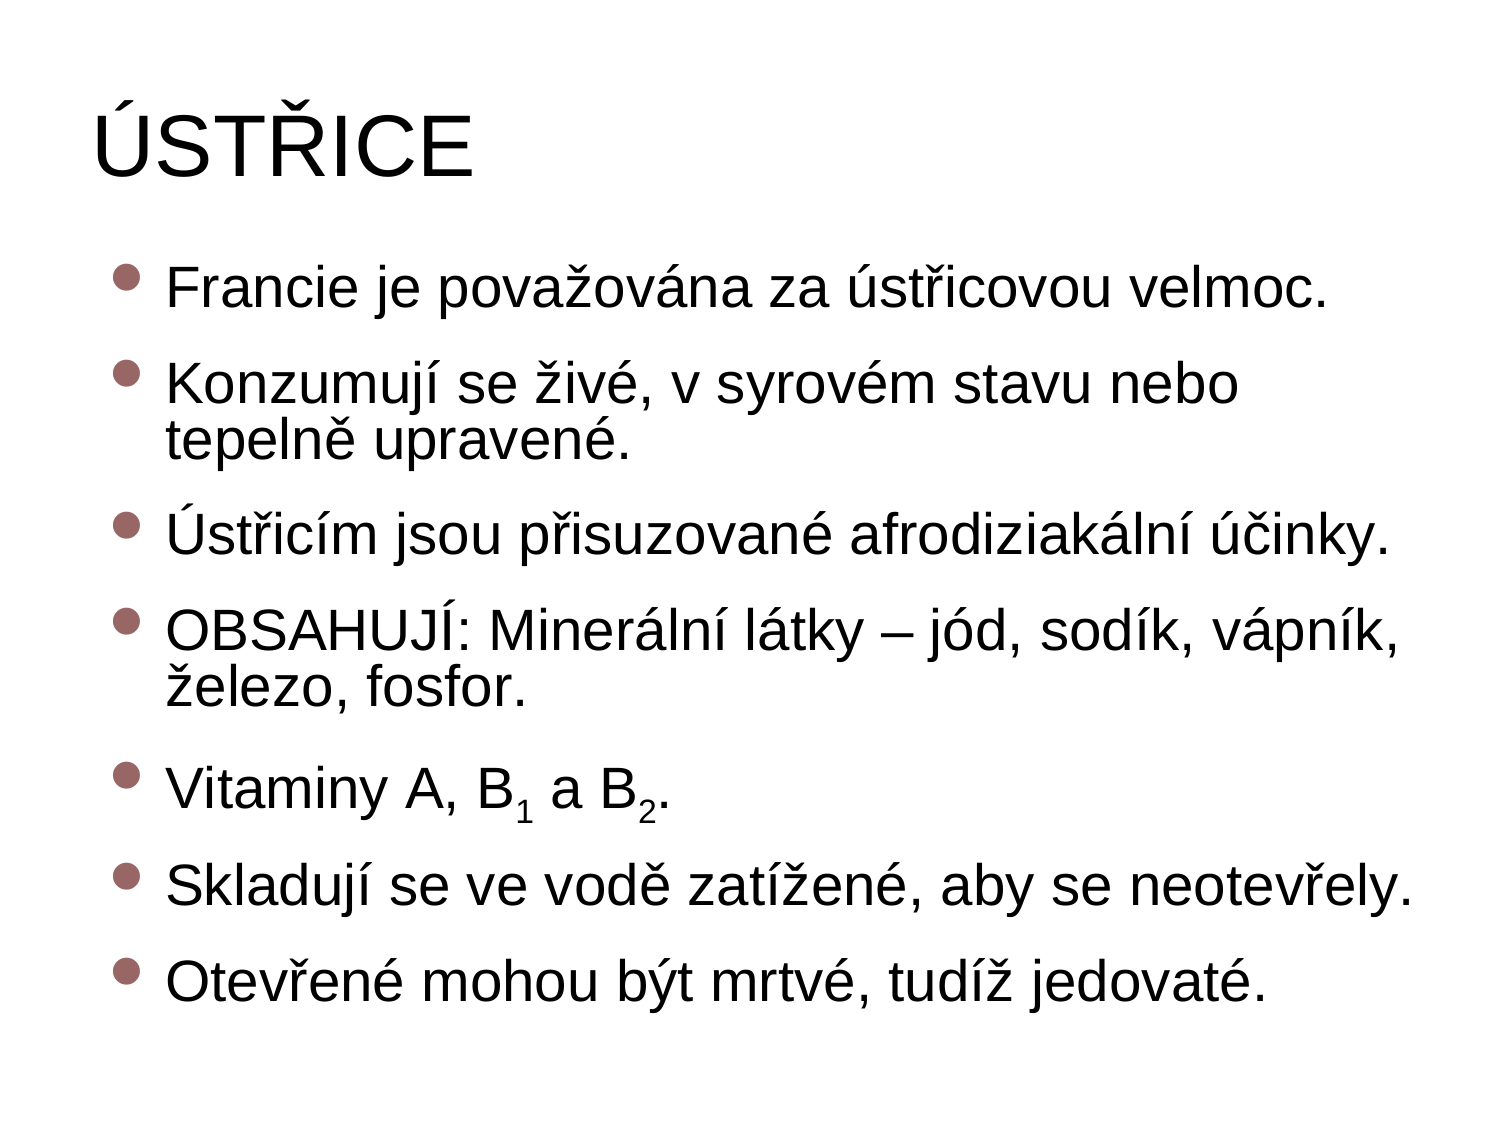

# ÚSTŘICE
Francie je považována za ústřicovou velmoc.
Konzumují se živé, v syrovém stavu nebo tepelně upravené.
Ústřicím jsou přisuzované afrodiziakální účinky.
OBSAHUJÍ: Minerální látky – jód, sodík, vápník, železo, fosfor.
Vitaminy A, B1 a B2.
Skladují se ve vodě zatížené, aby se neotevřely.
Otevřené mohou být mrtvé, tudíž jedovaté.